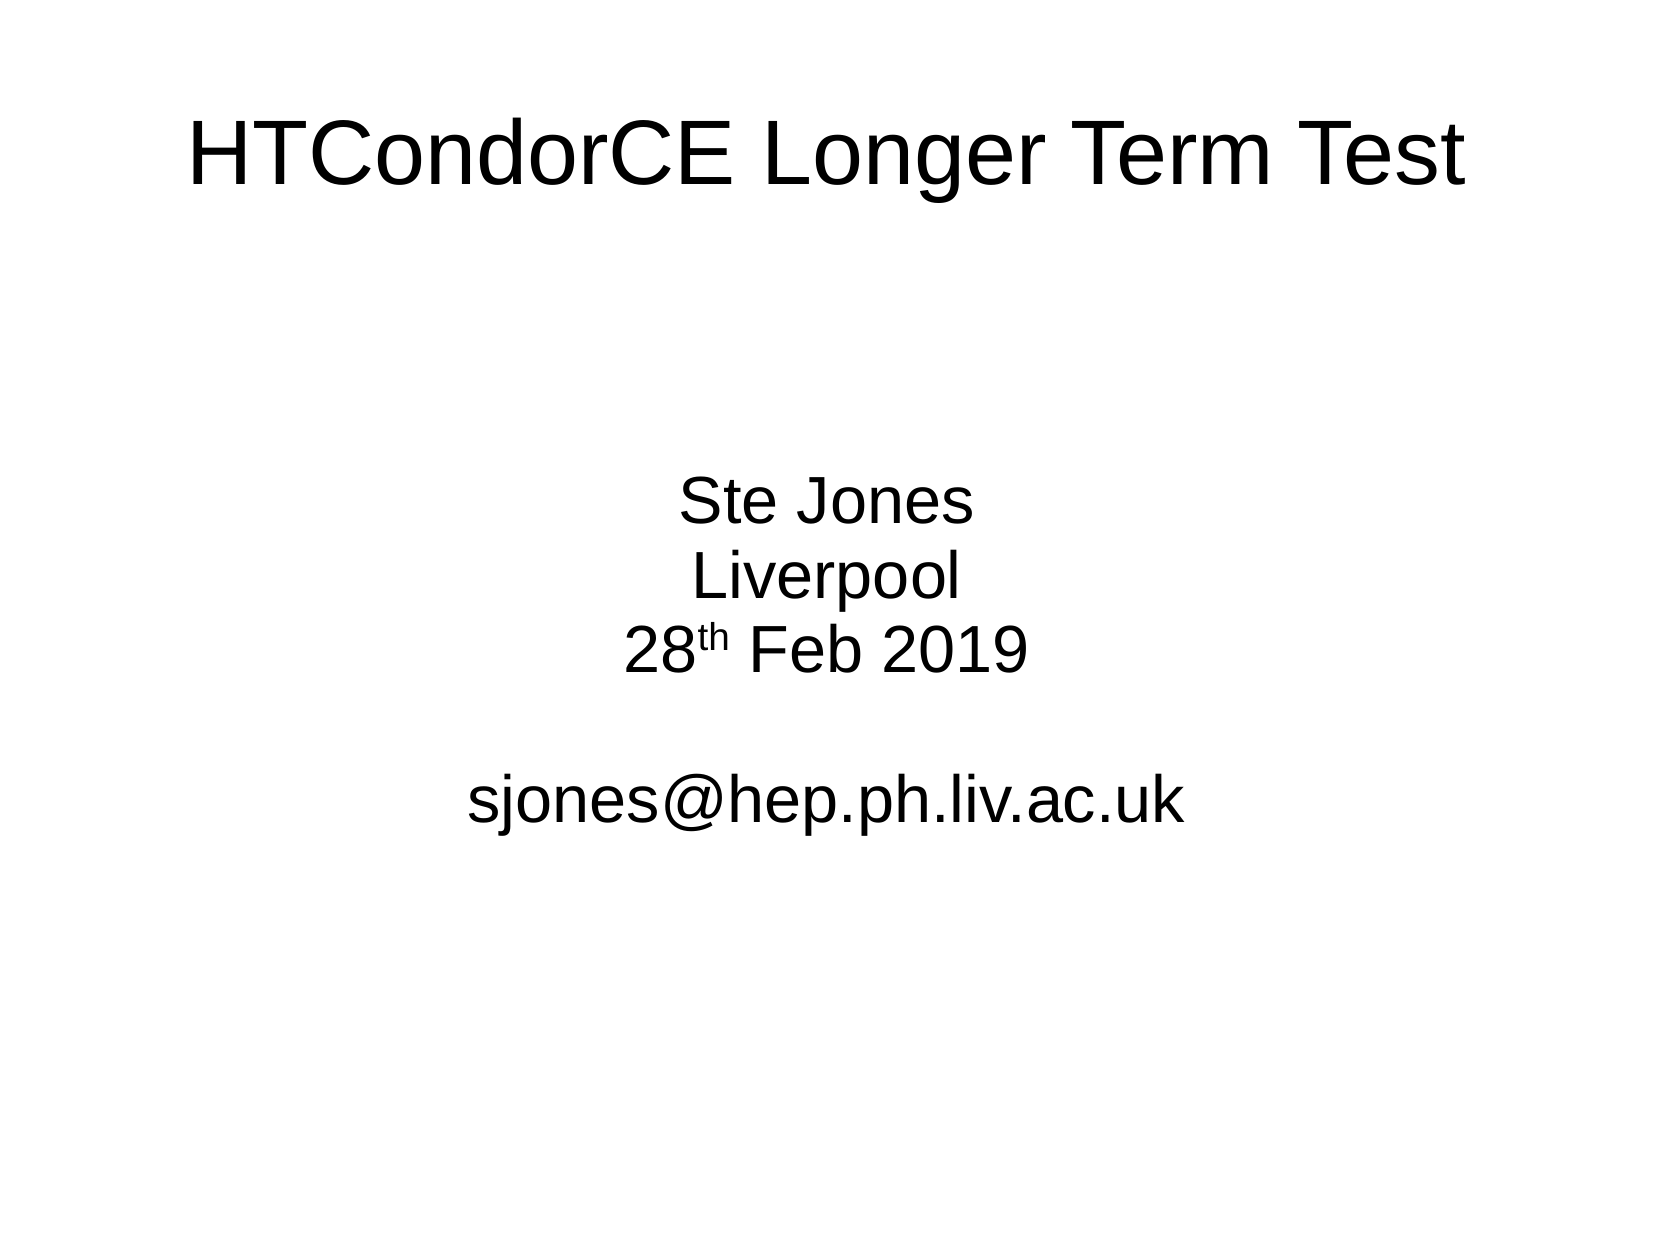

# HTCondorCE Longer Term Test
Ste Jones
Liverpool
28th Feb 2019
sjones@hep.ph.liv.ac.uk